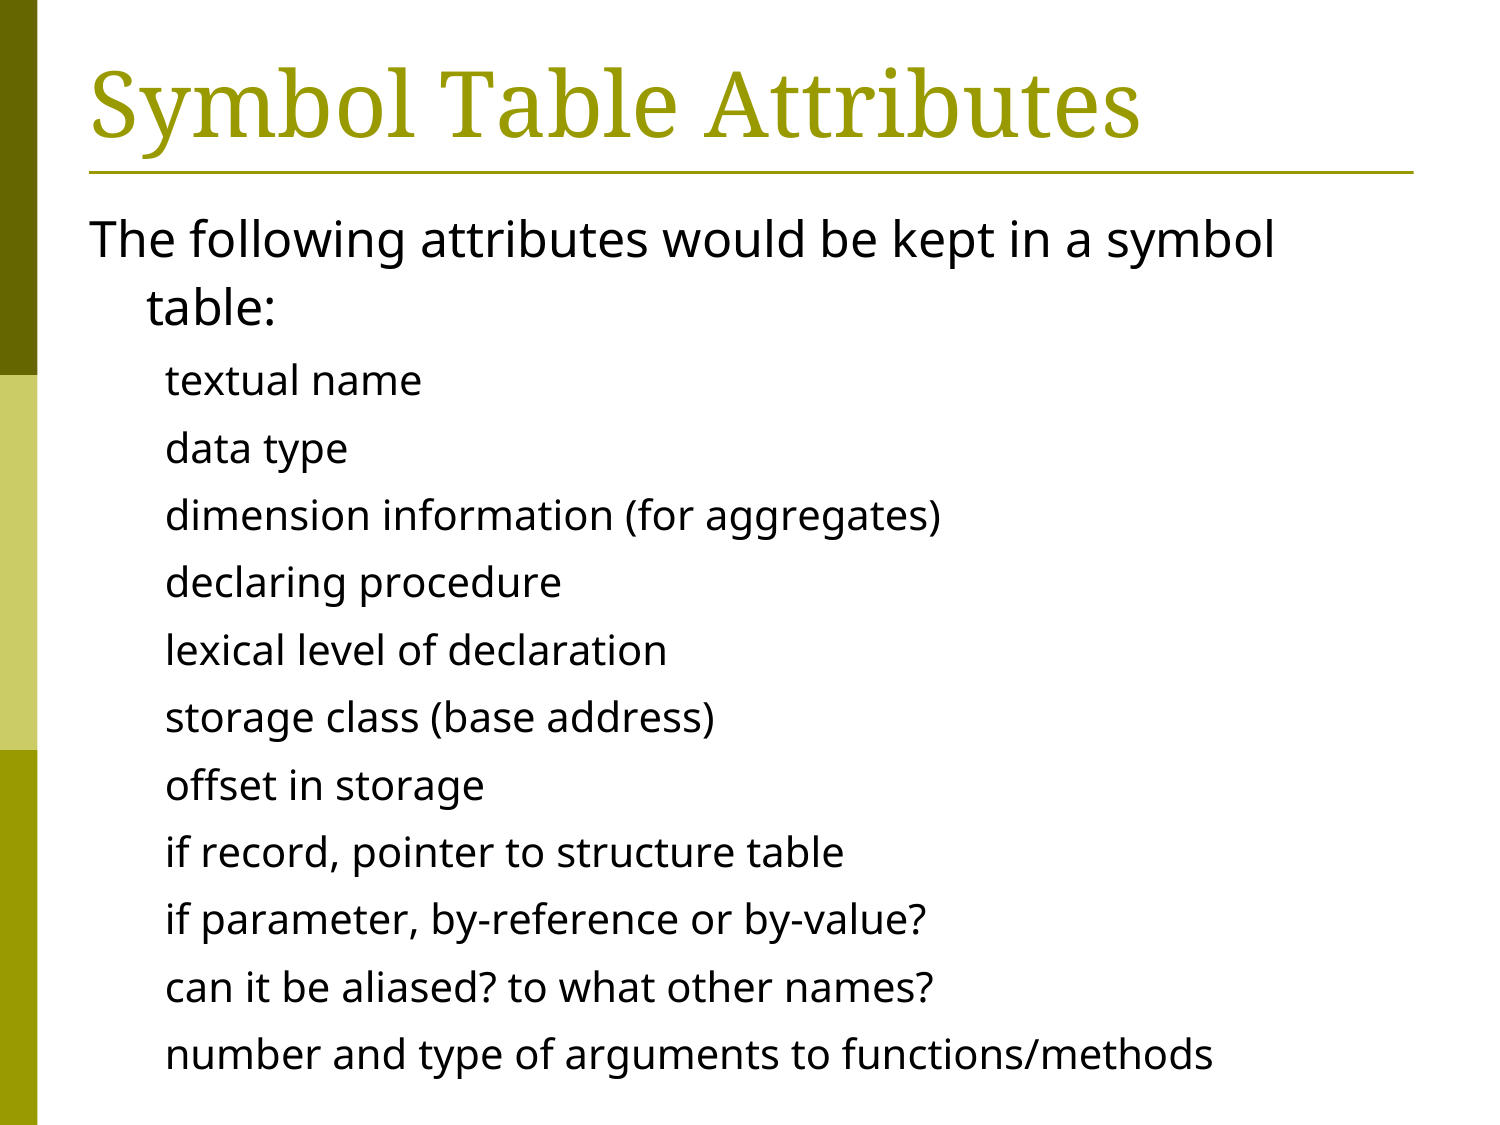

# Symbol Table Attributes
The following attributes would be kept in a symbol table:
textual name
data type
dimension information (for aggregates)
declaring procedure
lexical level of declaration
storage class (base address)
offset in storage
if record, pointer to structure table
if parameter, by-reference or by-value?
can it be aliased? to what other names?
number and type of arguments to functions/methods